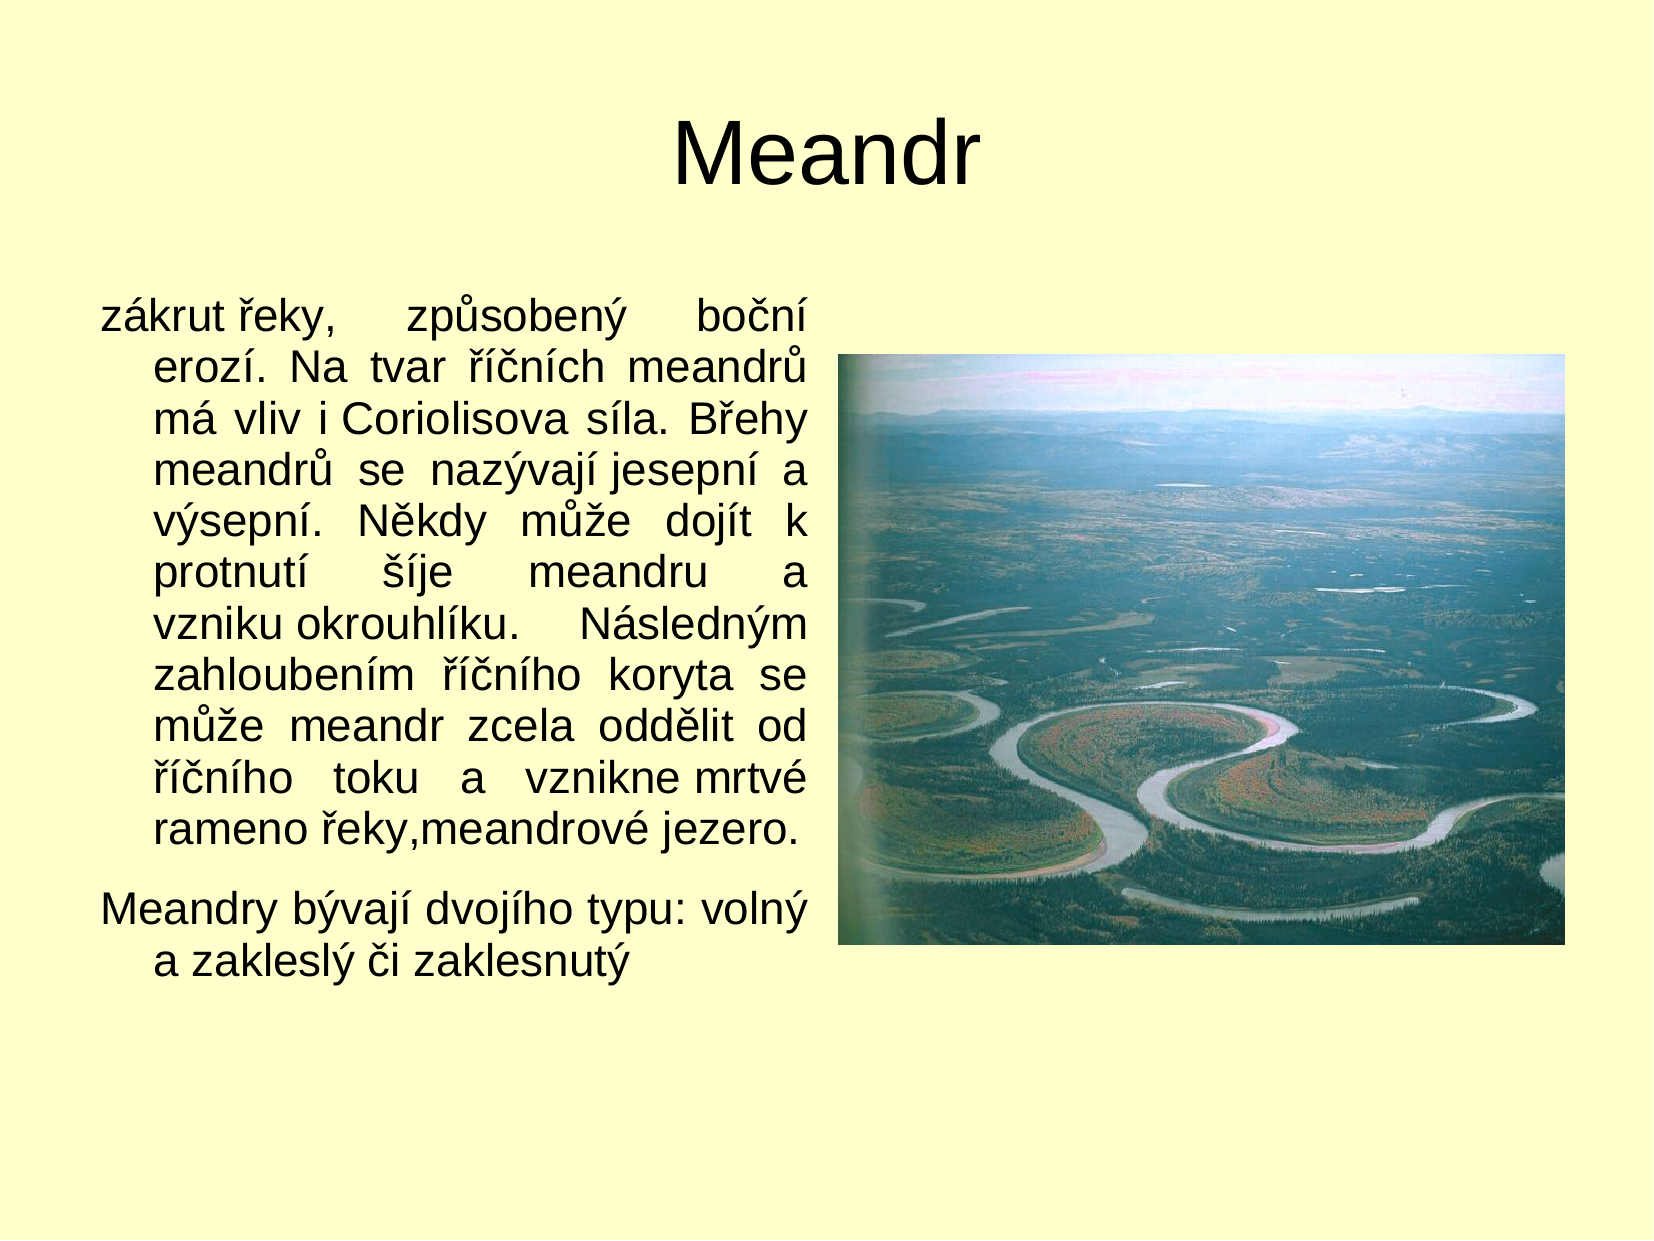

# Meandr
zákrut řeky, způsobený boční erozí. Na tvar říčních meandrů má vliv i Coriolisova síla. Břehy meandrů se nazývají jesepní a výsepní. Někdy může dojít k protnutí šíje meandru a vzniku okrouhlíku. Následným zahloubením říčního koryta se může meandr zcela oddělit od říčního toku a vznikne mrtvé rameno řeky,meandrové jezero.
Meandry bývají dvojího typu: volný a zakleslý či zaklesnutý